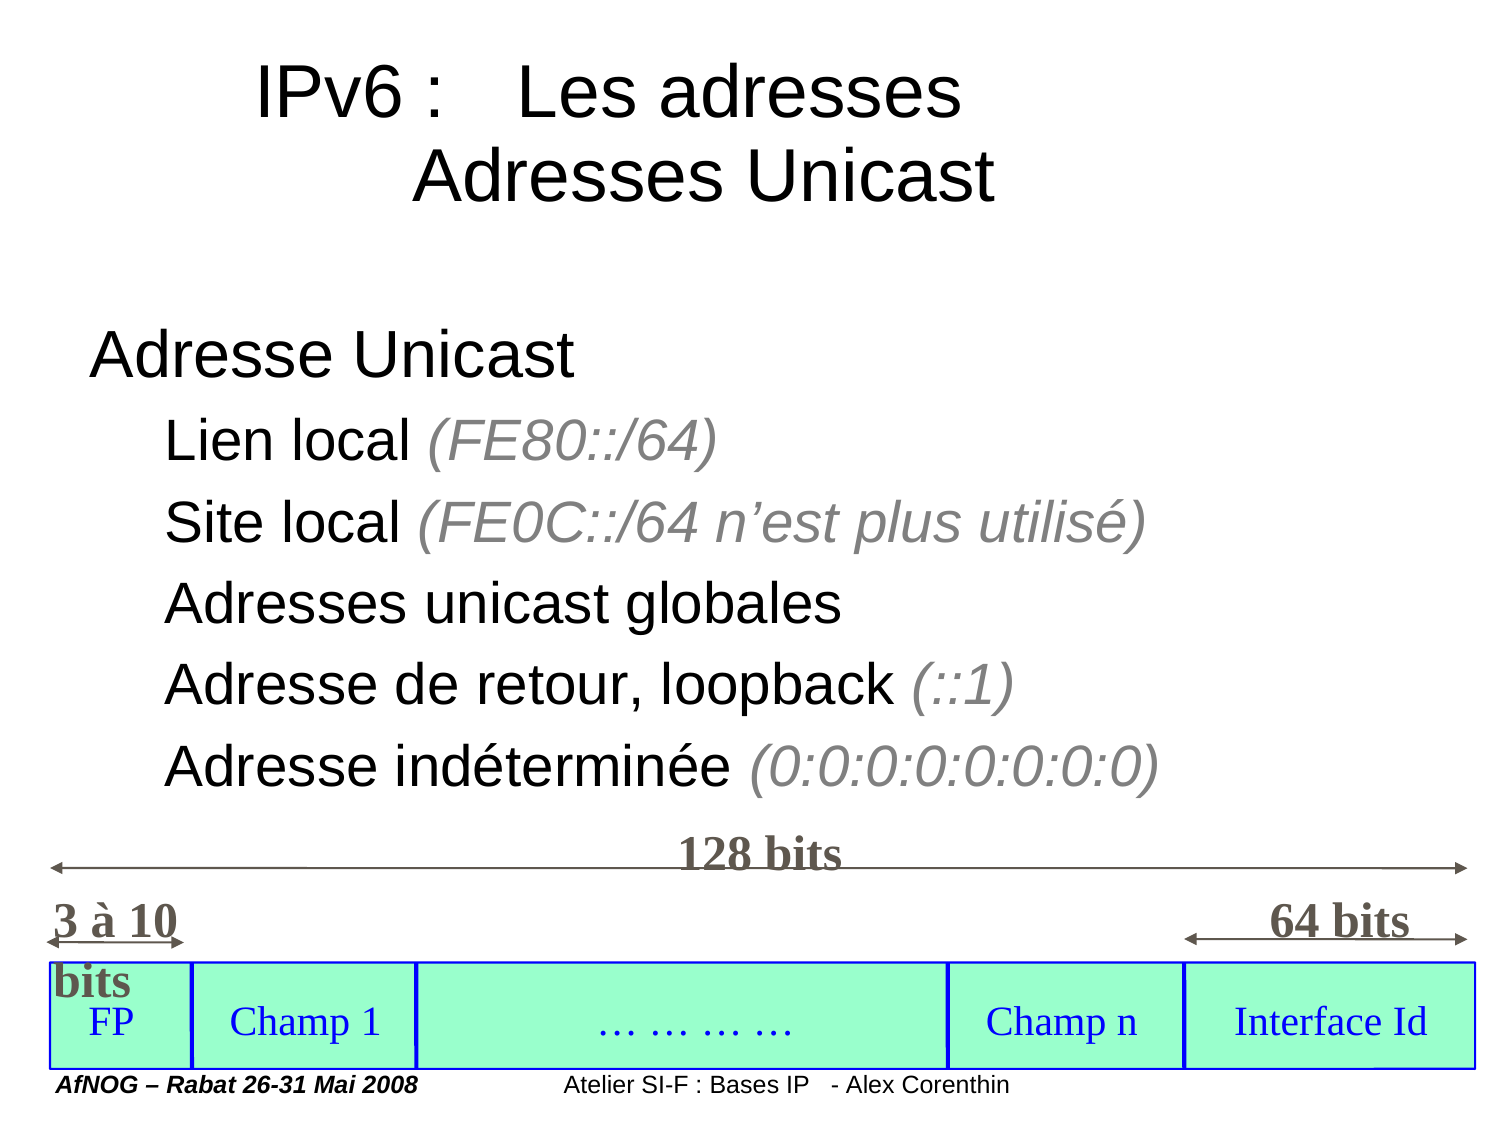

# IPv6 :	Les adresses Adresses Unicast
Adresse Unicast
Lien local (FE80::/64)‏
Site local (FE0C::/64 n’est plus utilisé)‏
Adresses unicast globales
Adresse de retour, loopback (::1)‏
Adresse indéterminée (0:0:0:0:0:0:0:0)‏
128 bits
3 à 10 bits
64 bits
FP
Champ 1
… … … …
Champ n
Interface Id
62